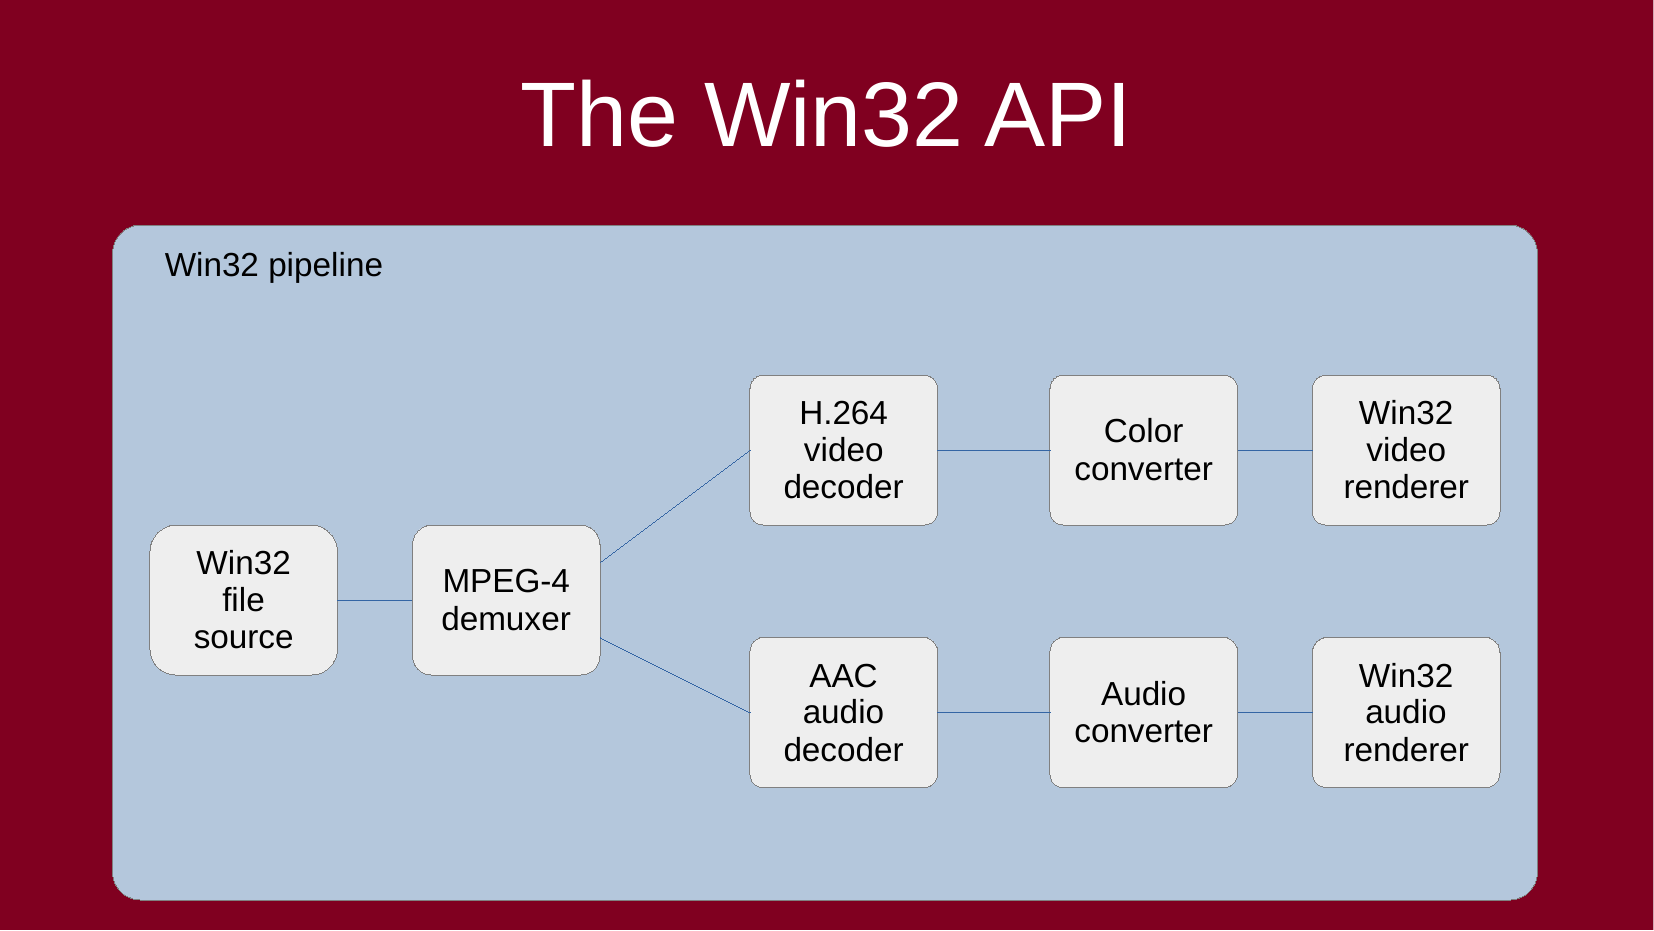

# The Win32 API
Win32 pipeline
H.264
video decoder
Color converter
Win32 video renderer
Win32 file source
MPEG-4
demuxer
AAC
audio decoder
Audio converter
Win32 audio renderer